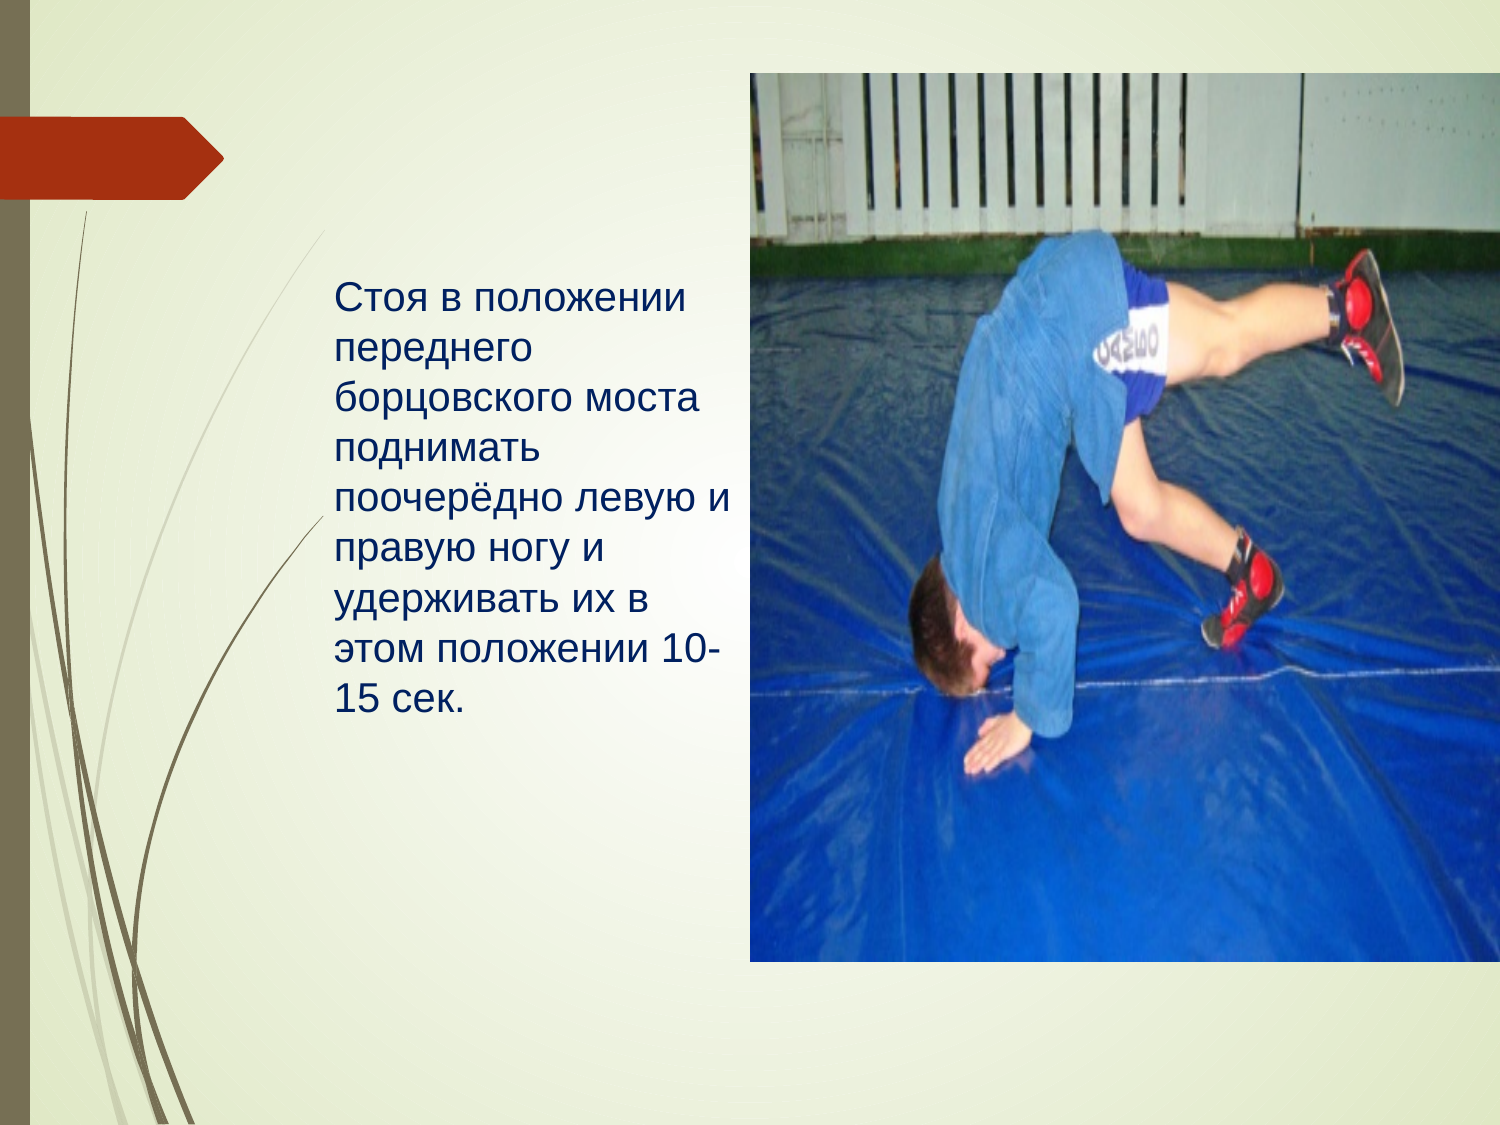

#
Стоя в положении переднего борцовского моста поднимать поочерёдно левую и правую ногу и удерживать их в этом положении 10-15 сек.